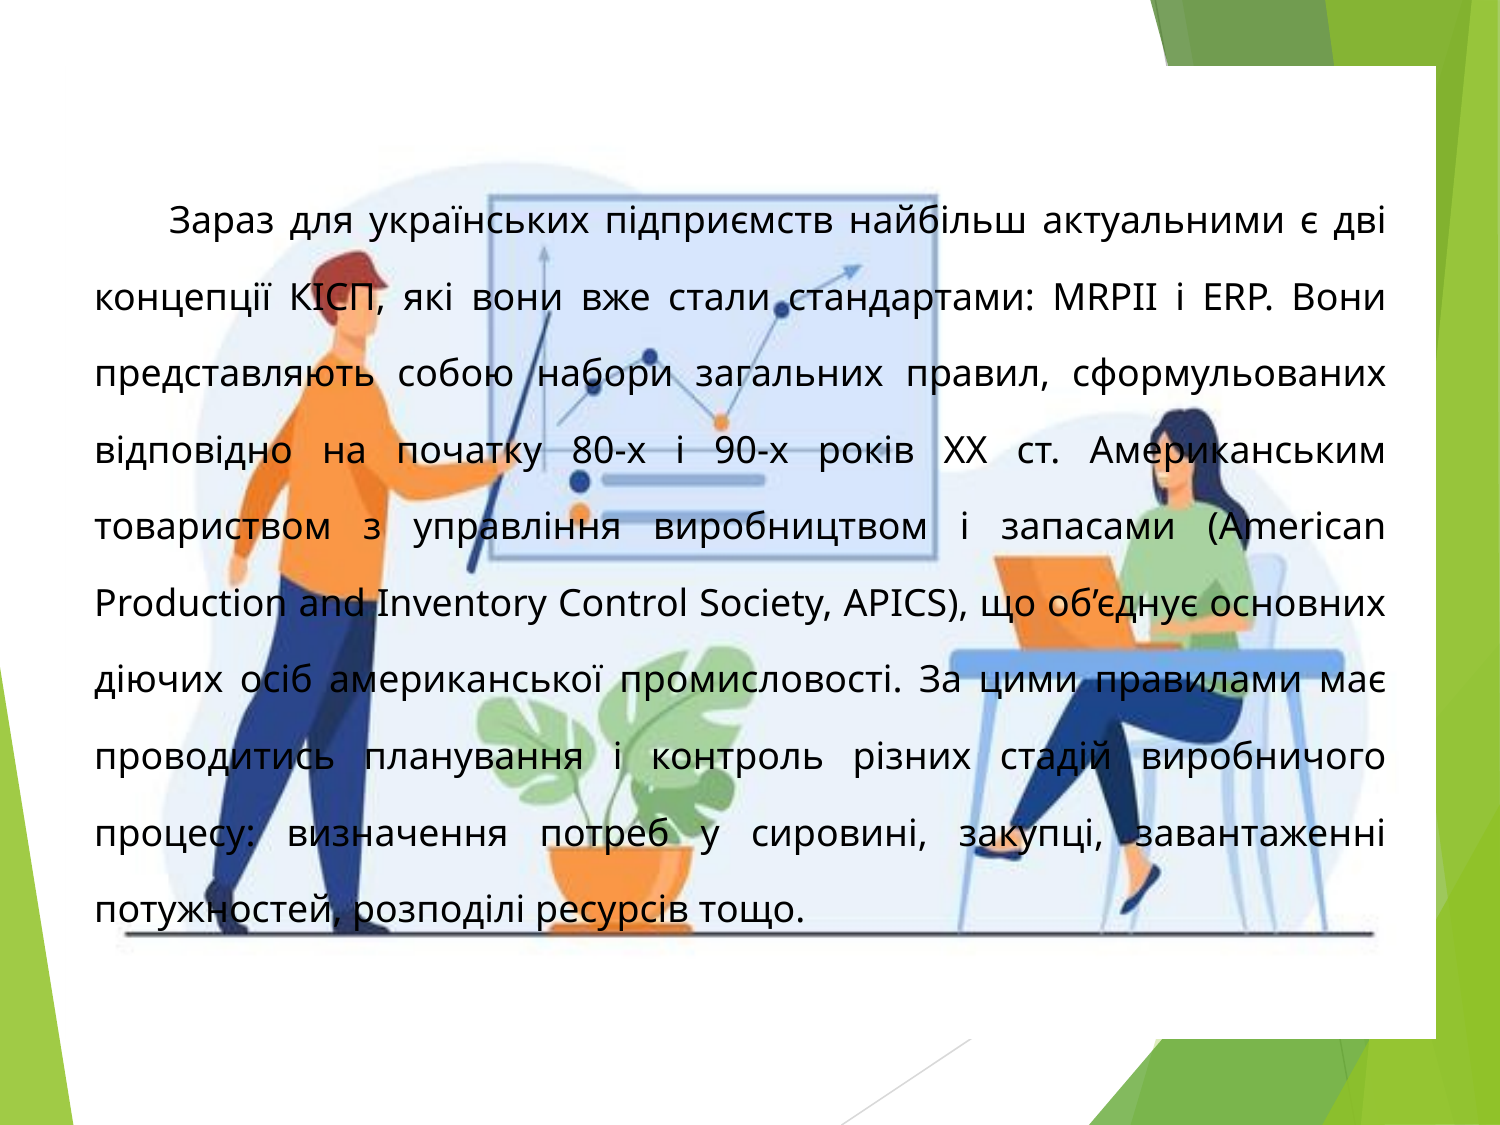

Зараз для українських підприємств найбільш актуальними є дві концепції КІСП, які вони вже стали стандартами: MRPII і ERP. Вони представляють собою набори загальних правил, сформульованих відповідно на початку 80-х і 90-х років ХХ ст. Американським товариством з управління виробництвом і запасами (American Production and Inventory Control Society, APICS), що об’єднує основних діючих осіб американської промисловості. За цими правилами має проводитись планування і контроль різних стадій виробничого процесу: визначення потреб у сировині, закупці, завантаженні потужностей, розподілі ресурсів тощо.